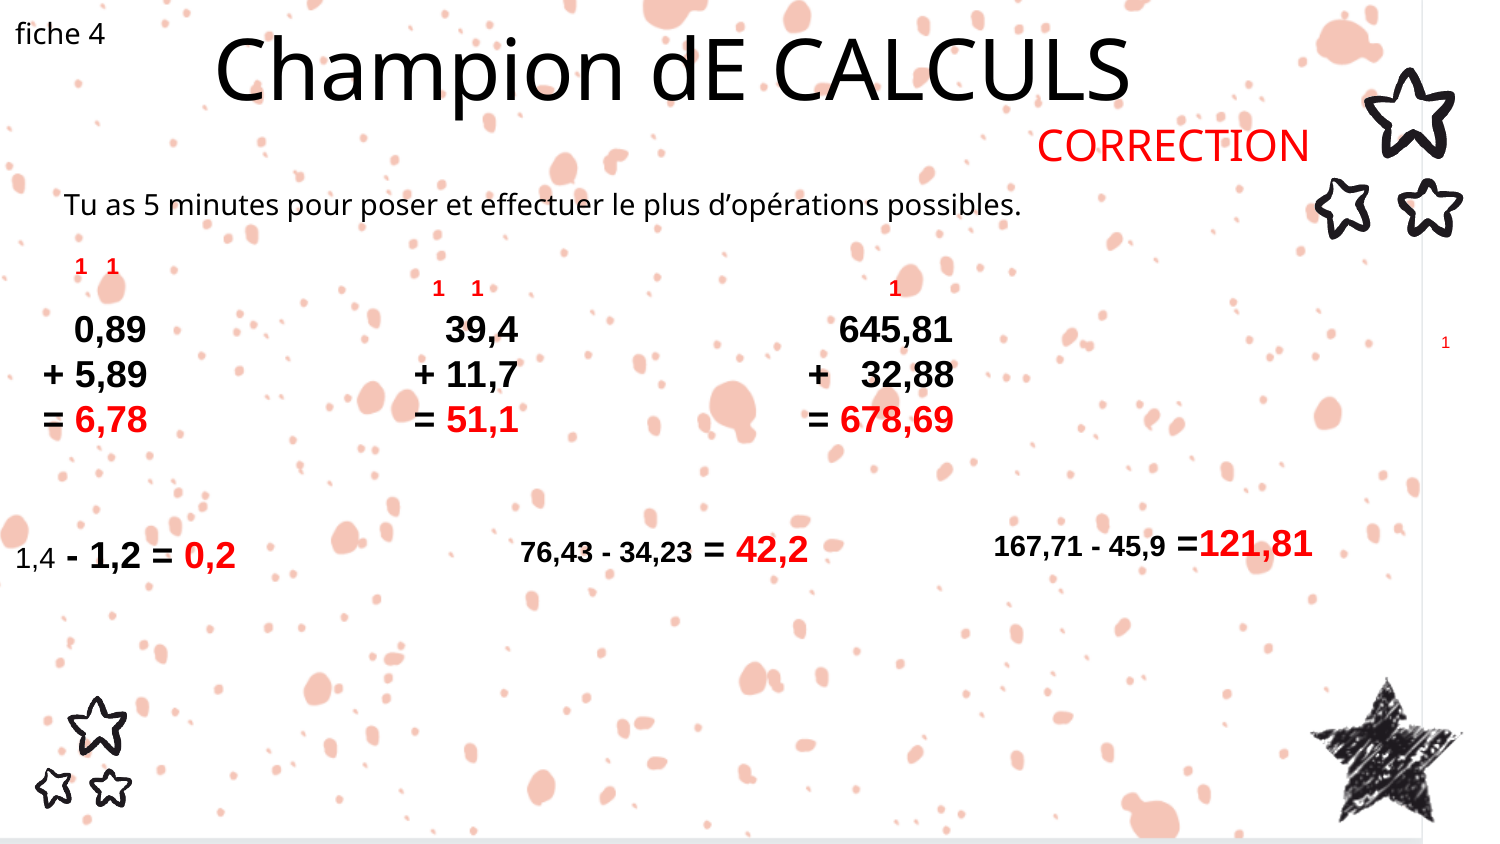

fiche 4
Champion dE CALCULS
CORRECTION
Tu as 5 minutes pour poser et effectuer le plus d’opérations possibles.
1
1
1
1
1
 0,89
+ 5,89
= 6,78
 39,4
+ 11,7
= 51,1
 645,81
+ 32,88
= 678,69
1
 167,71 - 45,9 =121,81
 76,43 - 34,23 = 42,2
1,4 - 1,2 = 0,2